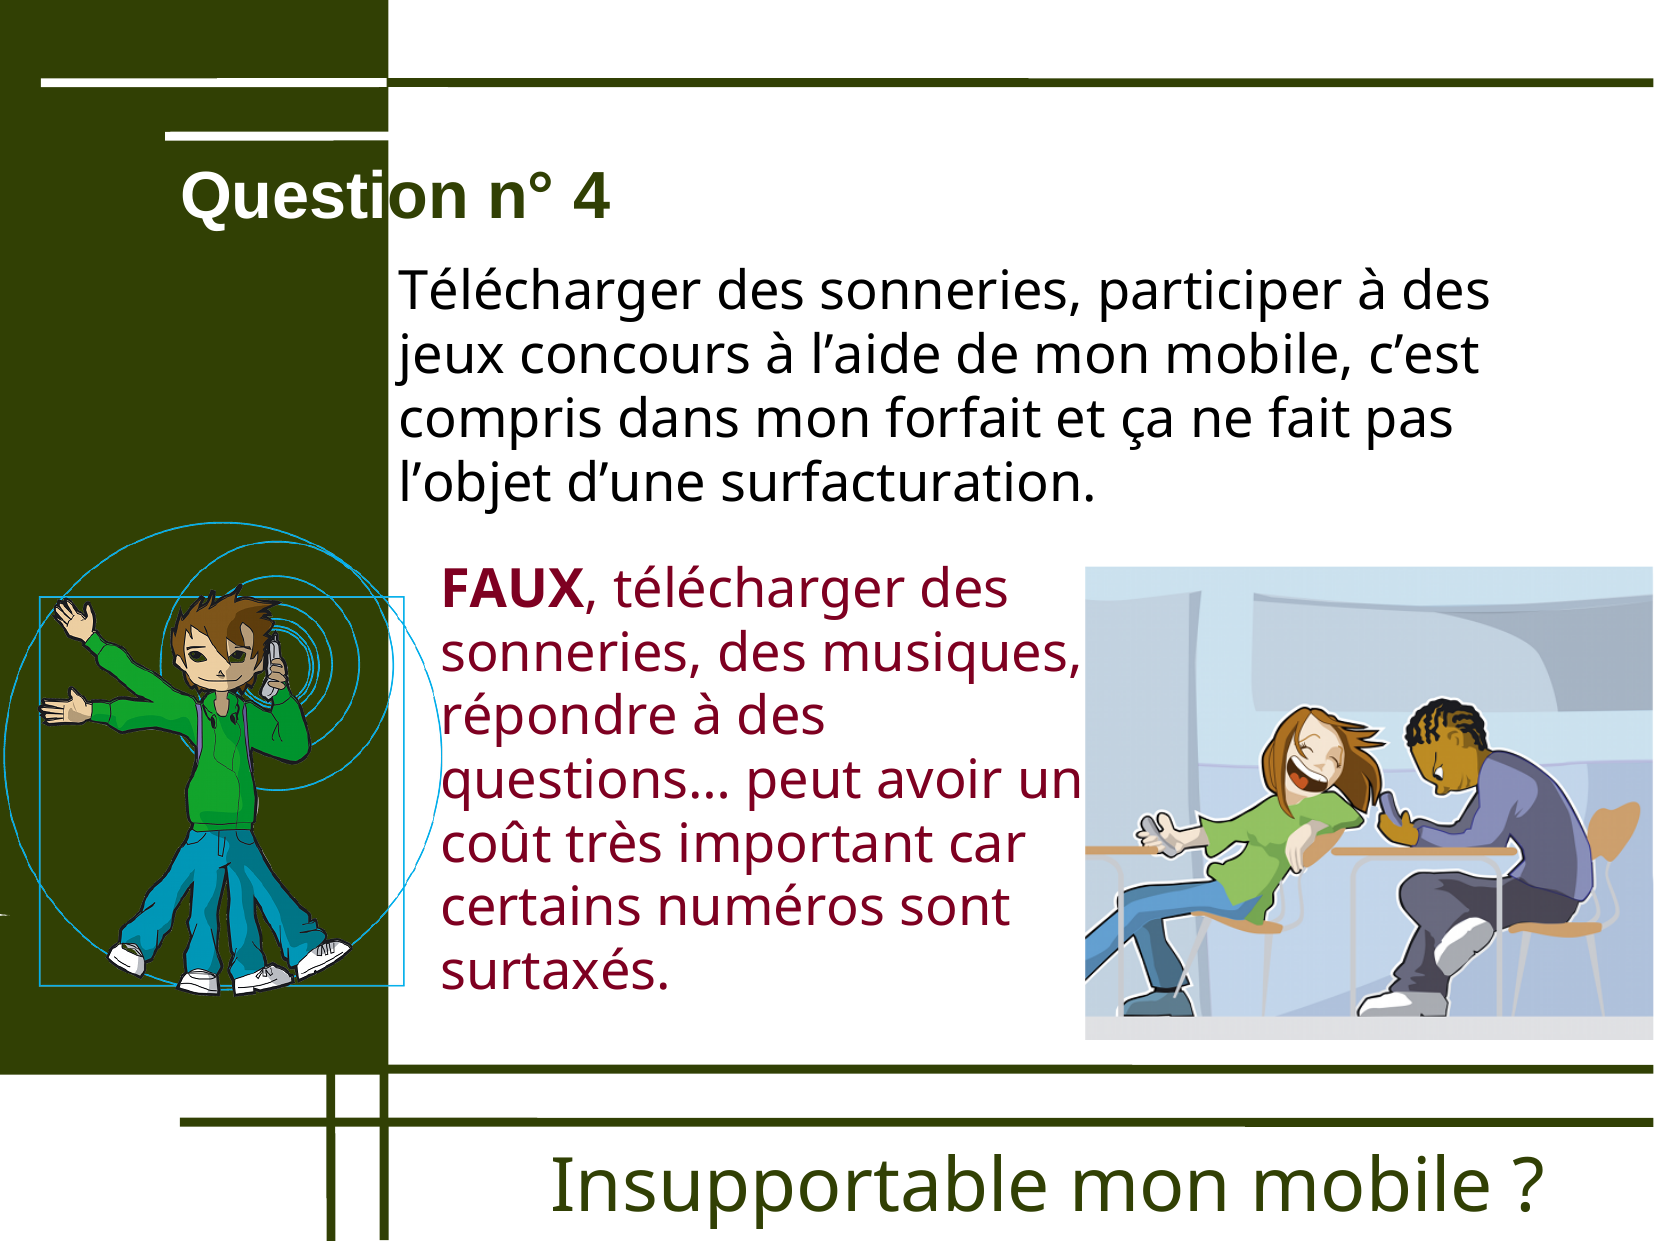

Question n° 4
Télécharger des sonneries, participer à des jeux concours à l’aide de mon mobile, c’est compris dans mon forfait et ça ne fait pas l’objet d’une surfacturation.
FAUX, télécharger des sonneries, des musiques, répondre à des questions… peut avoir un coût très important car certains numéros sont surtaxés.
Insupportable mon mobile ?